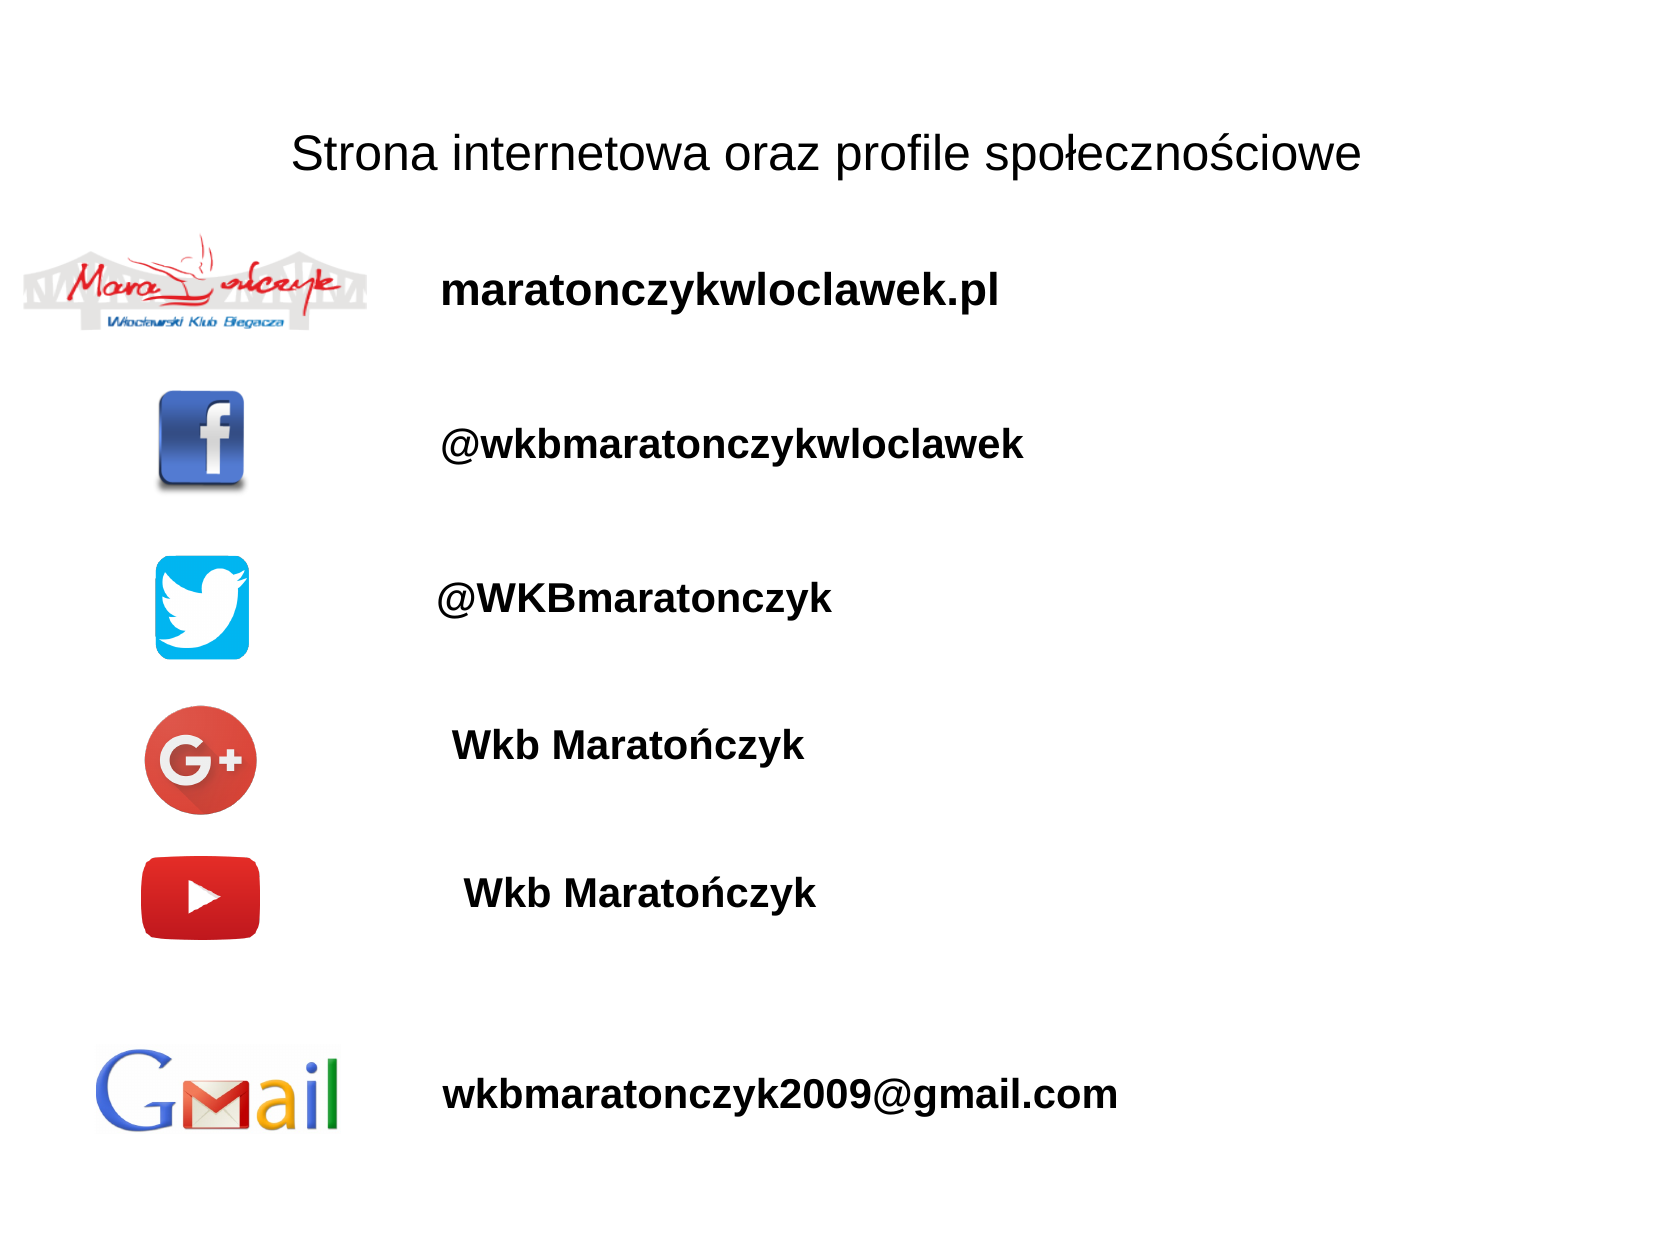

# Strona internetowa oraz profile społecznościowe
maratonczykwloclawek.pl
@wkbmaratonczykwloclawek
 @WKBmaratonczyk
Wkb Maratończyk
Wkb Maratończyk
wkbmaratonczyk2009@gmail.com